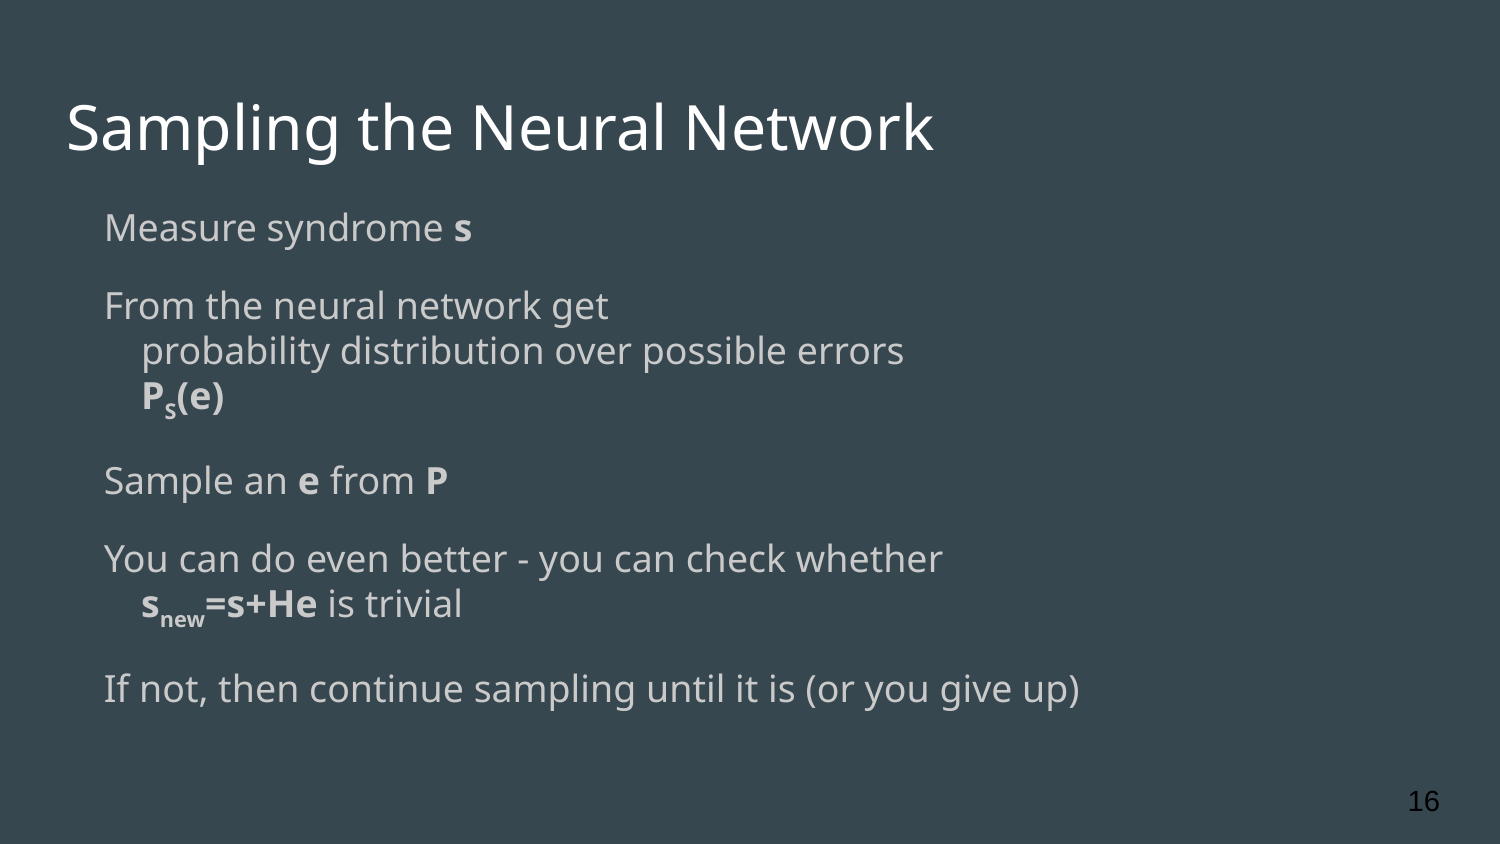

# Sampling the Neural Network
Measure syndrome s
From the neural network get
probability distribution over possible errors
PS(e)
Sample an e from P
You can do even better - you can check whether
snew=s+He is trivial
If not, then continue sampling until it is (or you give up)